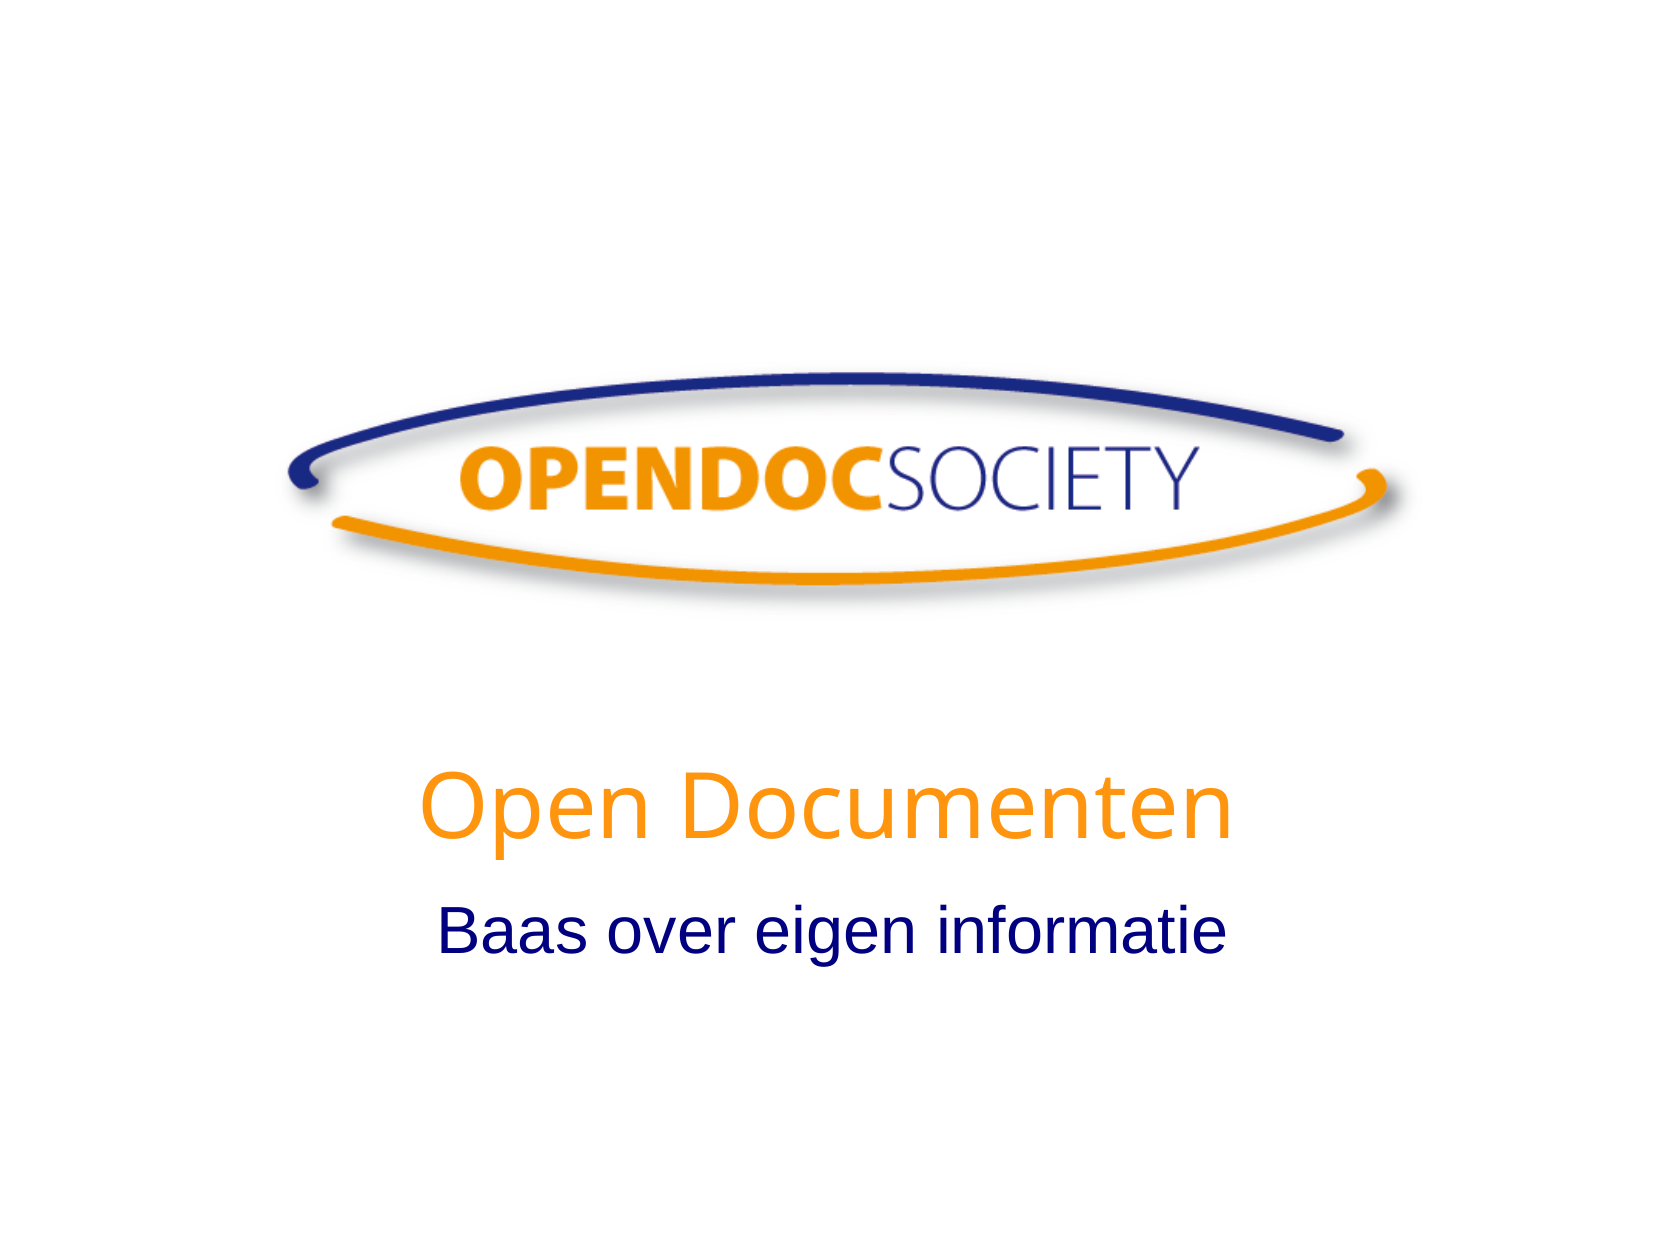

# Open Documenten
Baas over eigen informatie